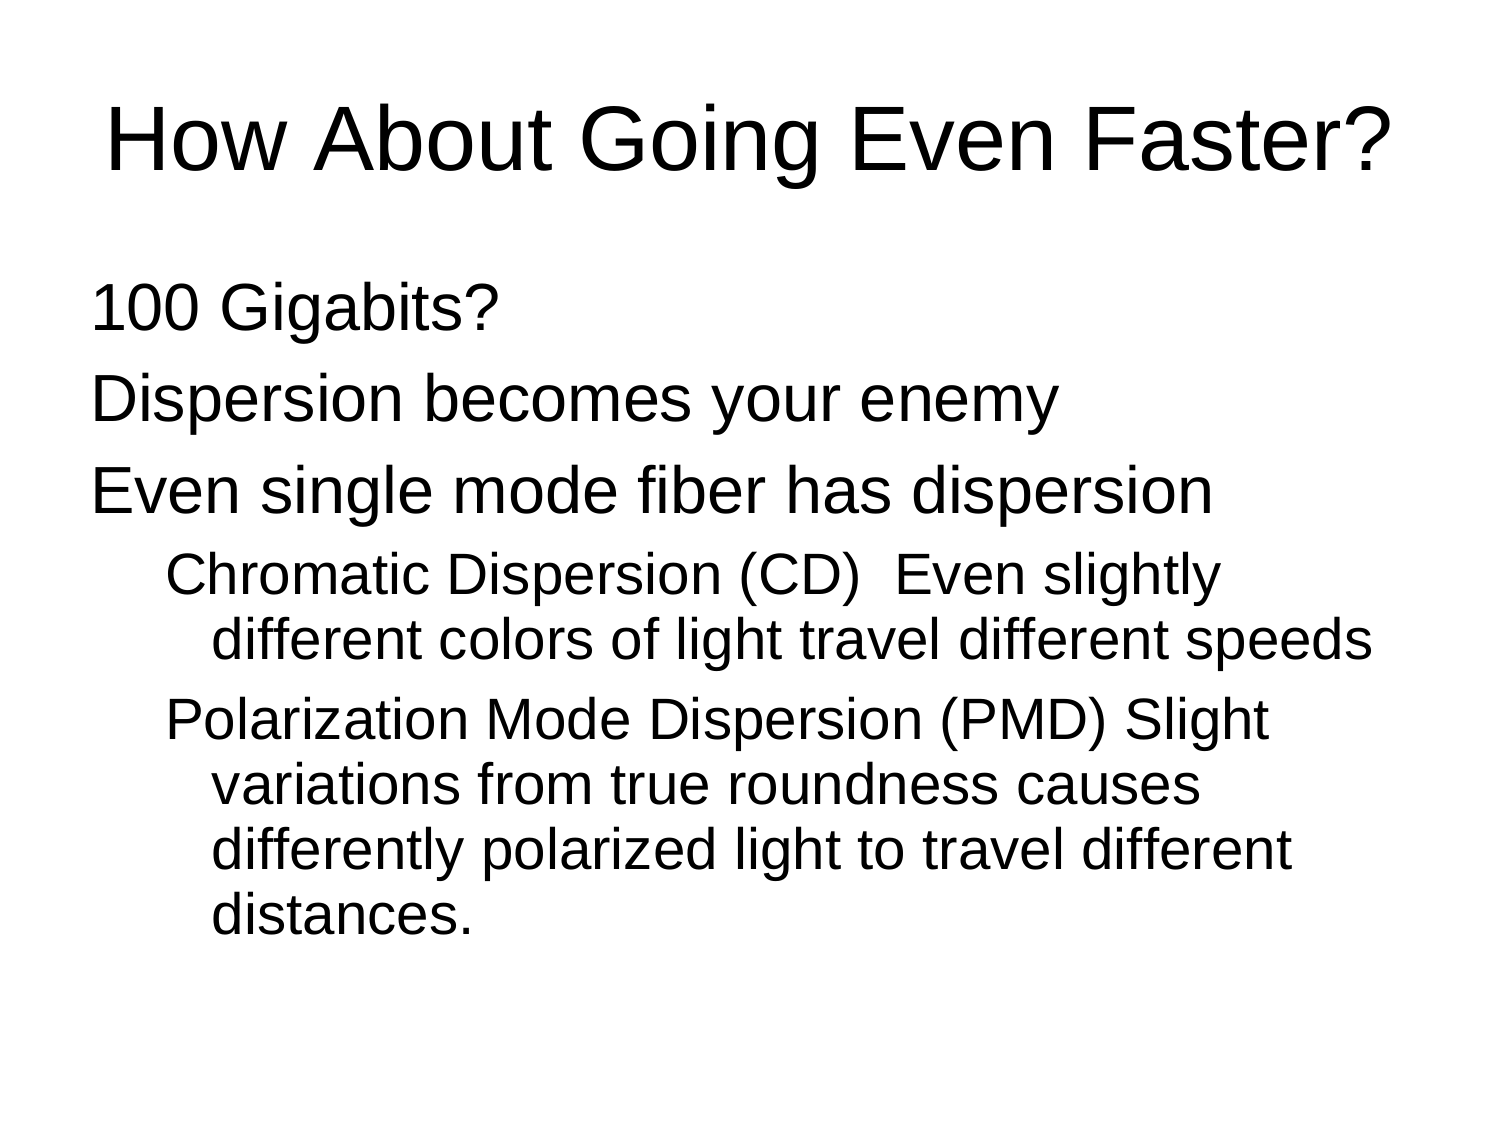

# How About Going Even Faster?
100 Gigabits?
Dispersion becomes your enemy
Even single mode fiber has dispersion
Chromatic Dispersion (CD) Even slightly different colors of light travel different speeds
Polarization Mode Dispersion (PMD) Slight variations from true roundness causes differently polarized light to travel different distances.